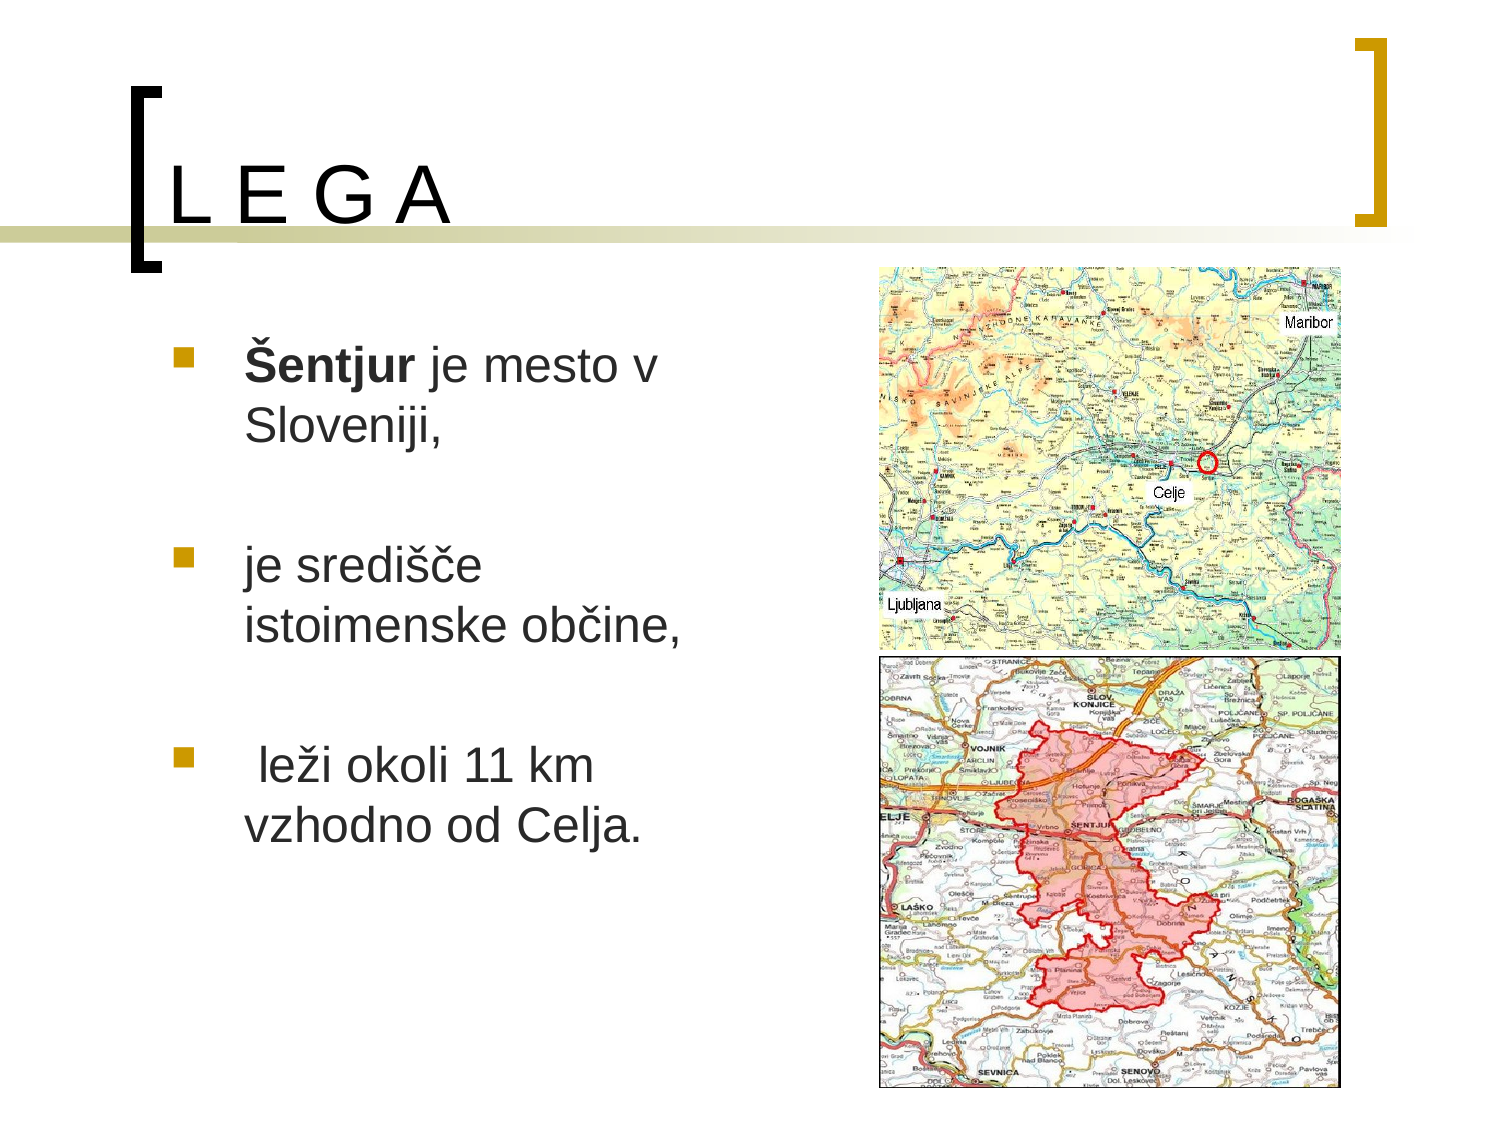

# L E G A
Šentjur je mesto v Sloveniji,
je središče istoimenske občine,
 leži okoli 11 km vzhodno od Celja.